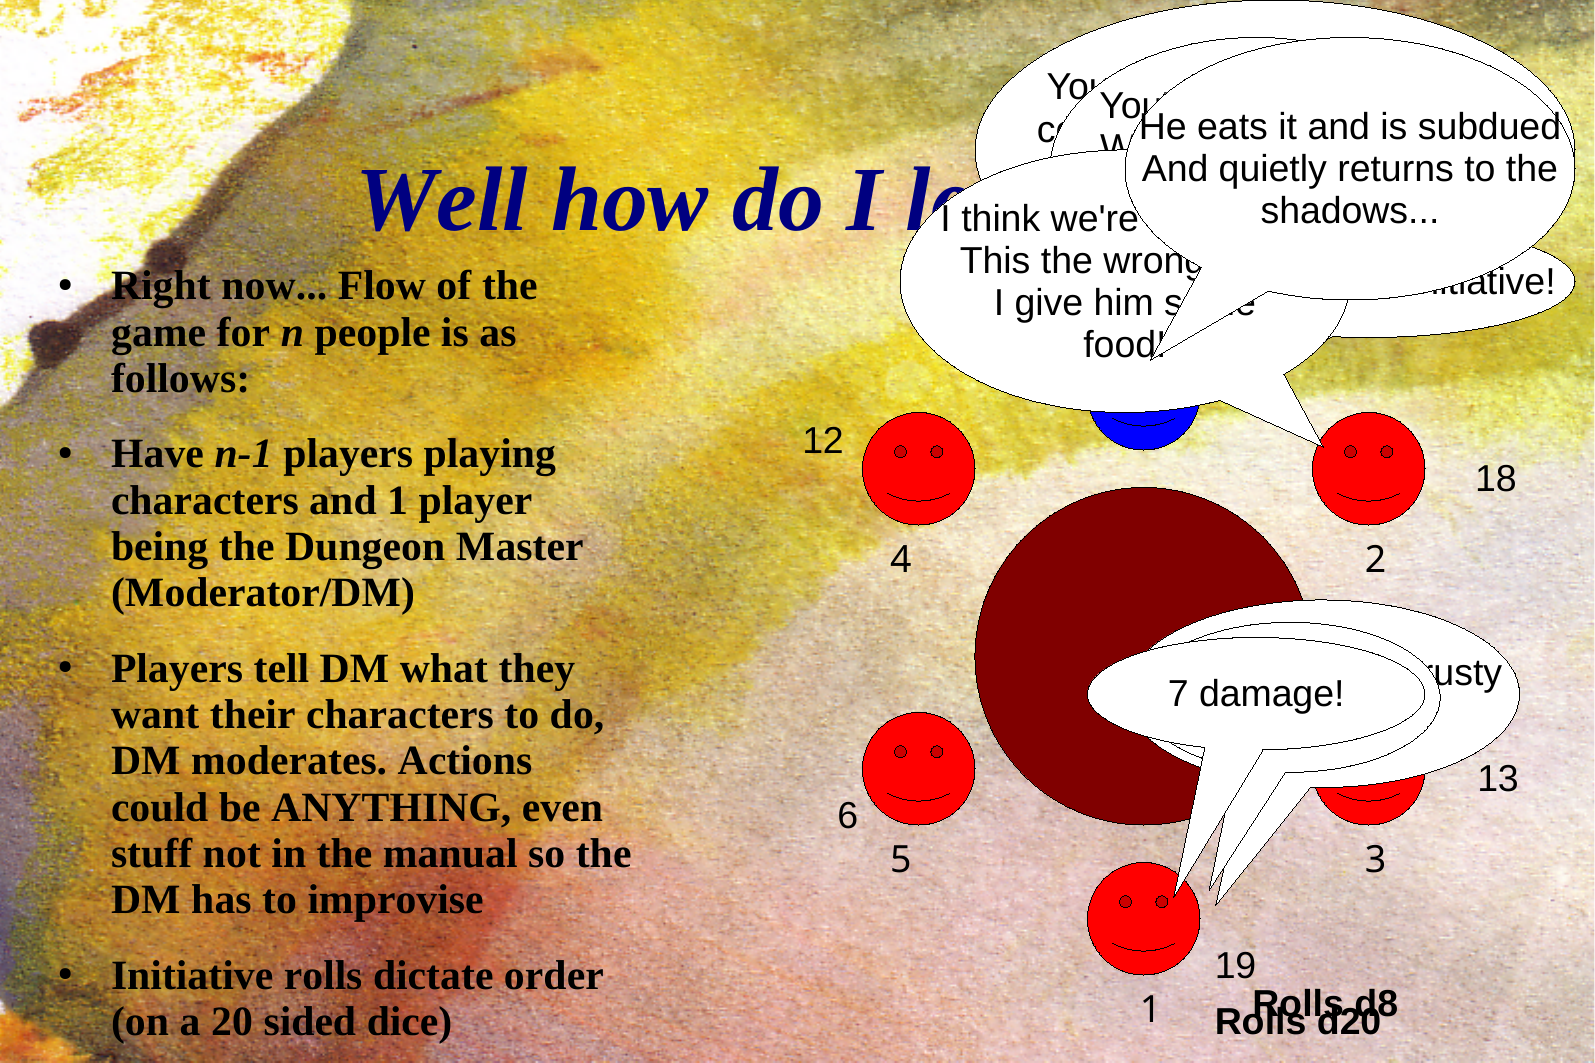

You enter a dark and musty
computer lab, a grad student
Emerges! They look vicious
And are foaming at the mouth!
You've smoten him
With your umbrella
And poke a hole in
Their arm! It bleeds!
He eats it and is subdued
And quietly returns to the
shadows...
# Well how do I learn to play?
I think we're looking at
This the wrong way.
I give him some
food!
Roll to hit.
Yes. Roll damage
Everyone roll initiative!
Right now... Flow of the game for n people is as follows:
Have n-1 players playing characters and 1 player being the Dungeon Master (Moderator/DM)
Players tell DM what they want their characters to do, DM moderates. Actions could be ANYTHING, even stuff not in the manual so the DM has to improvise
Initiative rolls dictate order (on a 20 sided dice)
12
18
4
2
I attack with my trusty
umbrella!
Does an 18 hit?
7 damage!
13
6
5
3
19
1
Rolls d8
Rolls d20